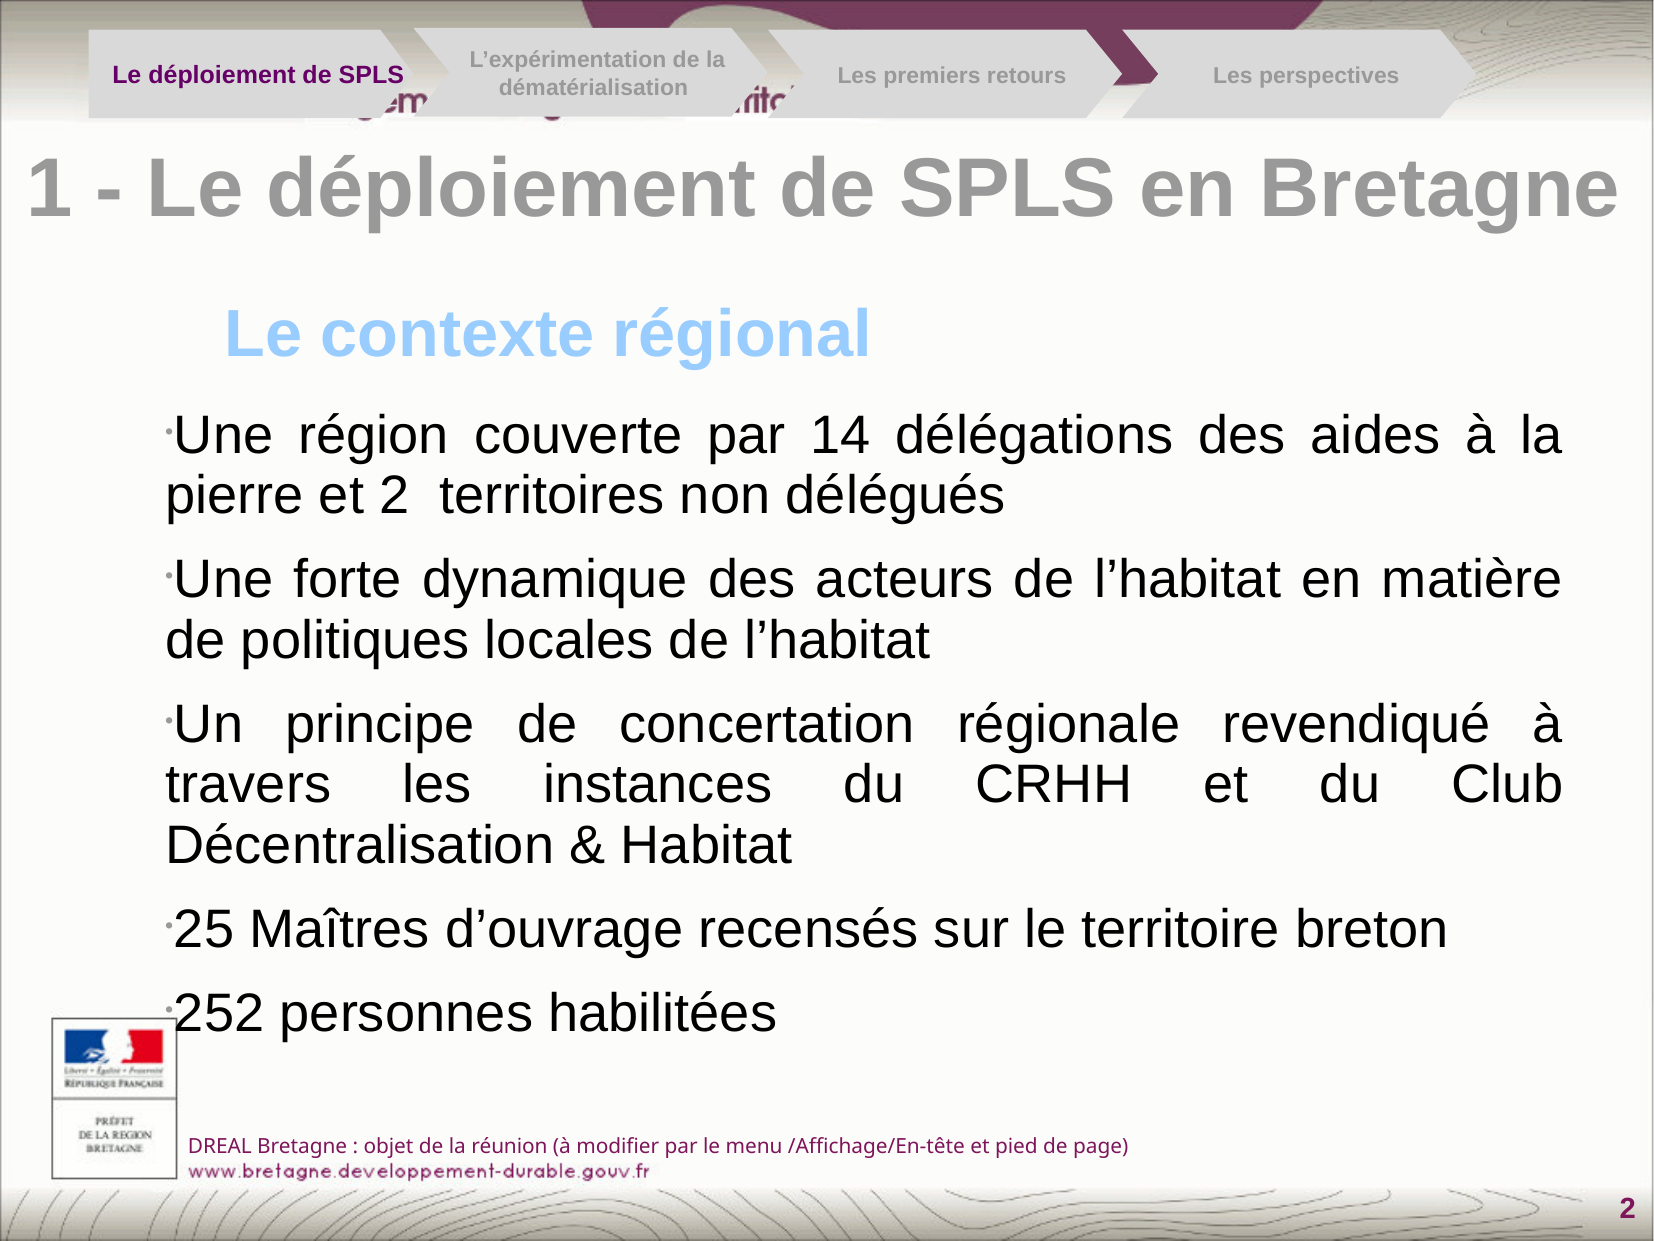

L’expérimentation de la dématérialisation
Le déploiement de SPLS
Les premiers retours
Les perspectives
# 1 - Le déploiement de SPLS en Bretagne
Le contexte régional
Une région couverte par 14 délégations des aides à la pierre et 2 territoires non délégués
Une forte dynamique des acteurs de l’habitat en matière de politiques locales de l’habitat
Un principe de concertation régionale revendiqué à travers les instances du CRHH et du Club Décentralisation & Habitat
25 Maîtres d’ouvrage recensés sur le territoire breton
252 personnes habilitées
DREAL Bretagne : objet de la réunion (à modifier par le menu /Affichage/En-tête et pied de page)